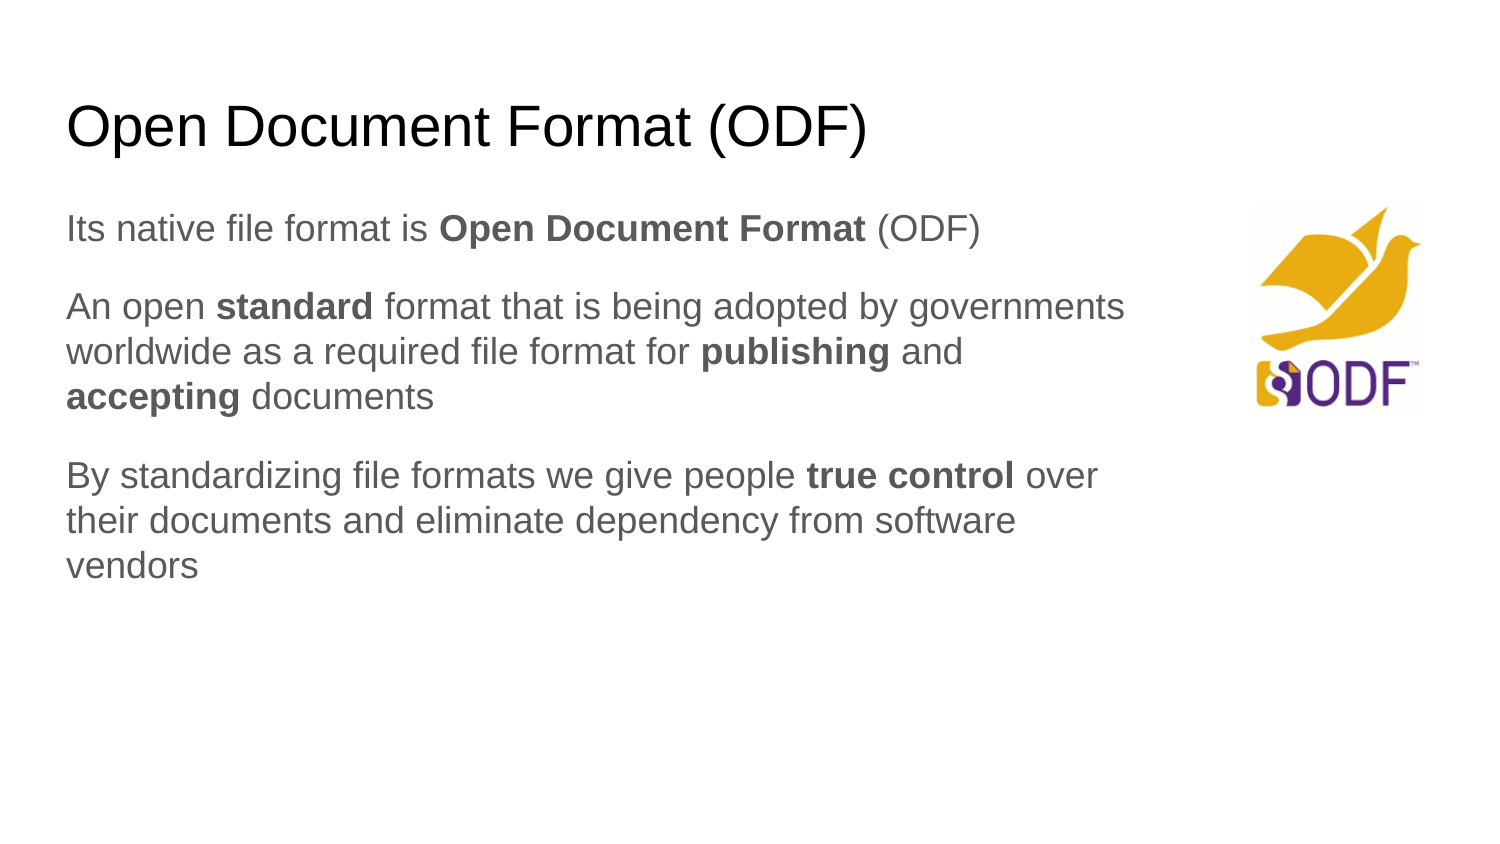

# Open Document Format (ODF)
Its native file format is Open Document Format (ODF)
An open standard format that is being adopted by governments worldwide as a required file format for publishing and accepting documents
By standardizing file formats we give people true control over their documents and eliminate dependency from software vendors